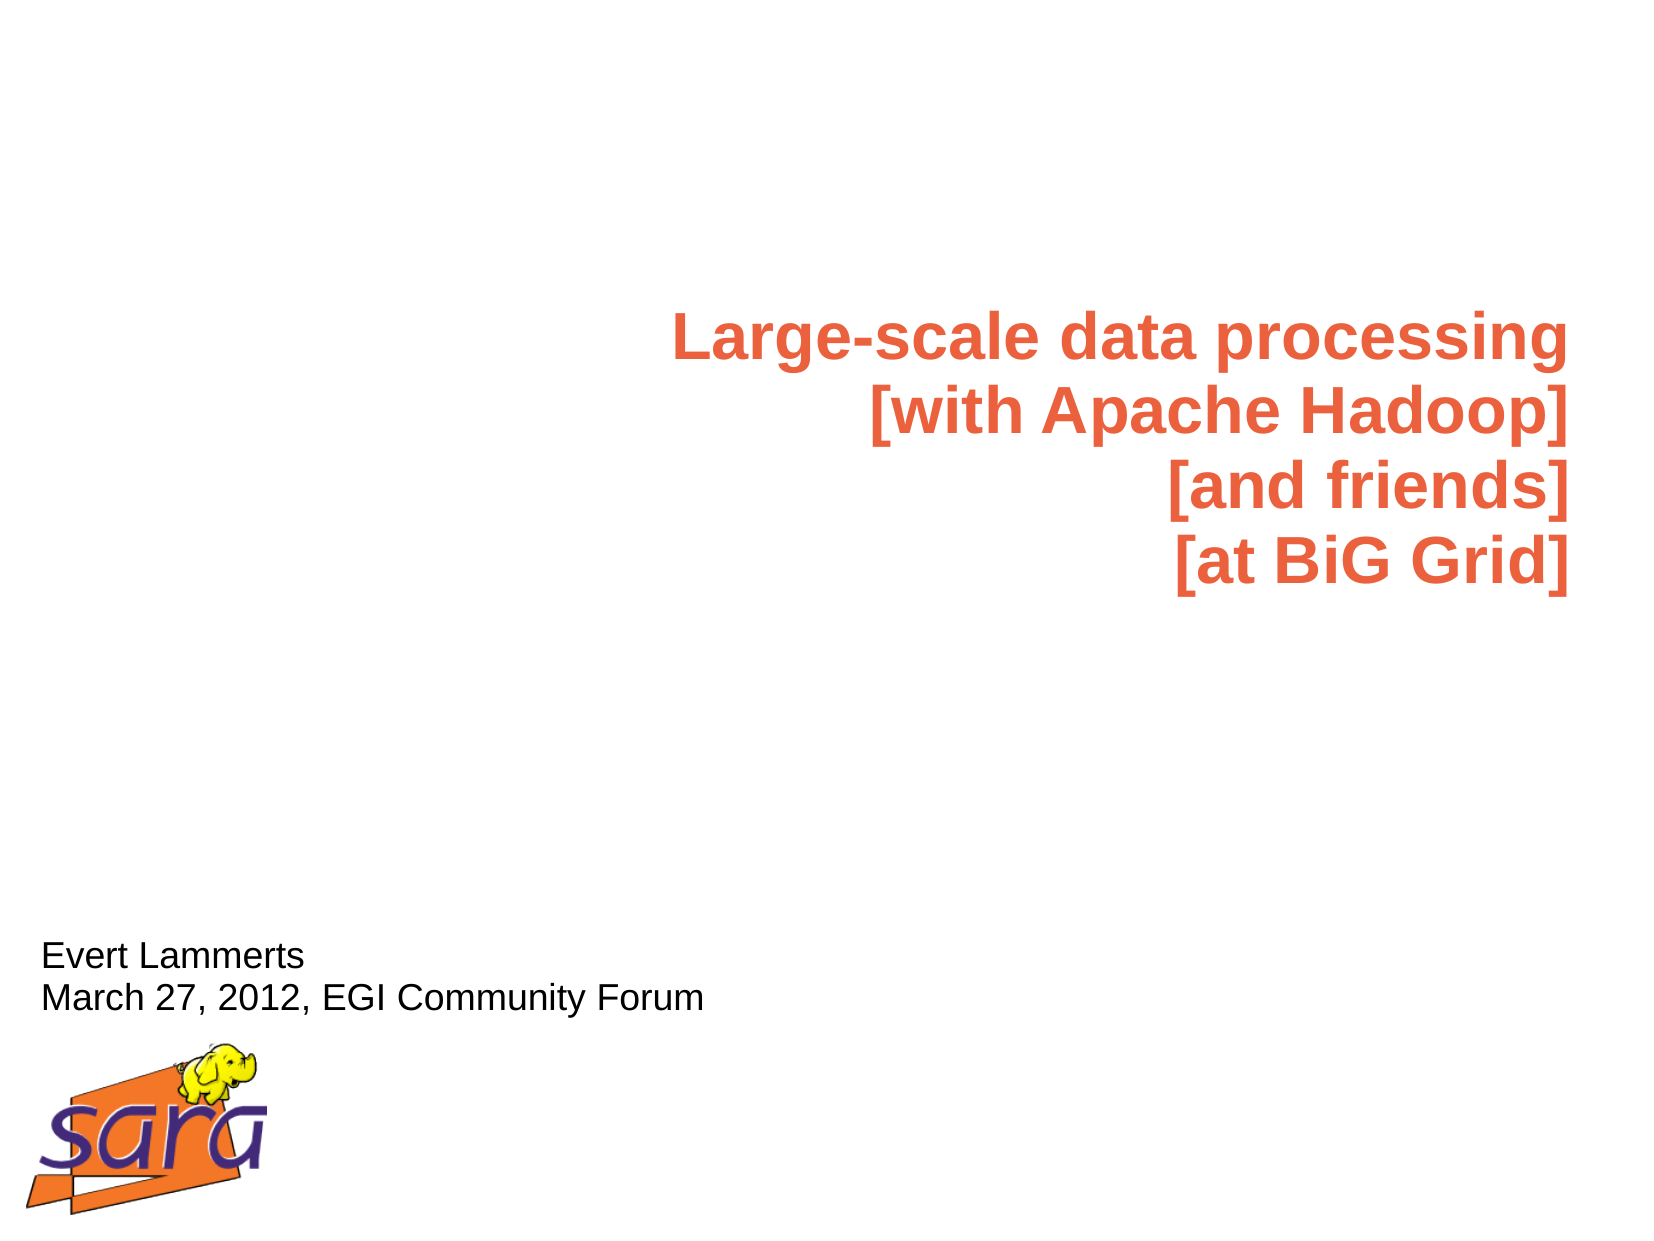

# Large-scale data processing [with Apache Hadoop] [and friends] [at BiG Grid]
Evert Lammerts
March 27, 2012, EGI Community Forum